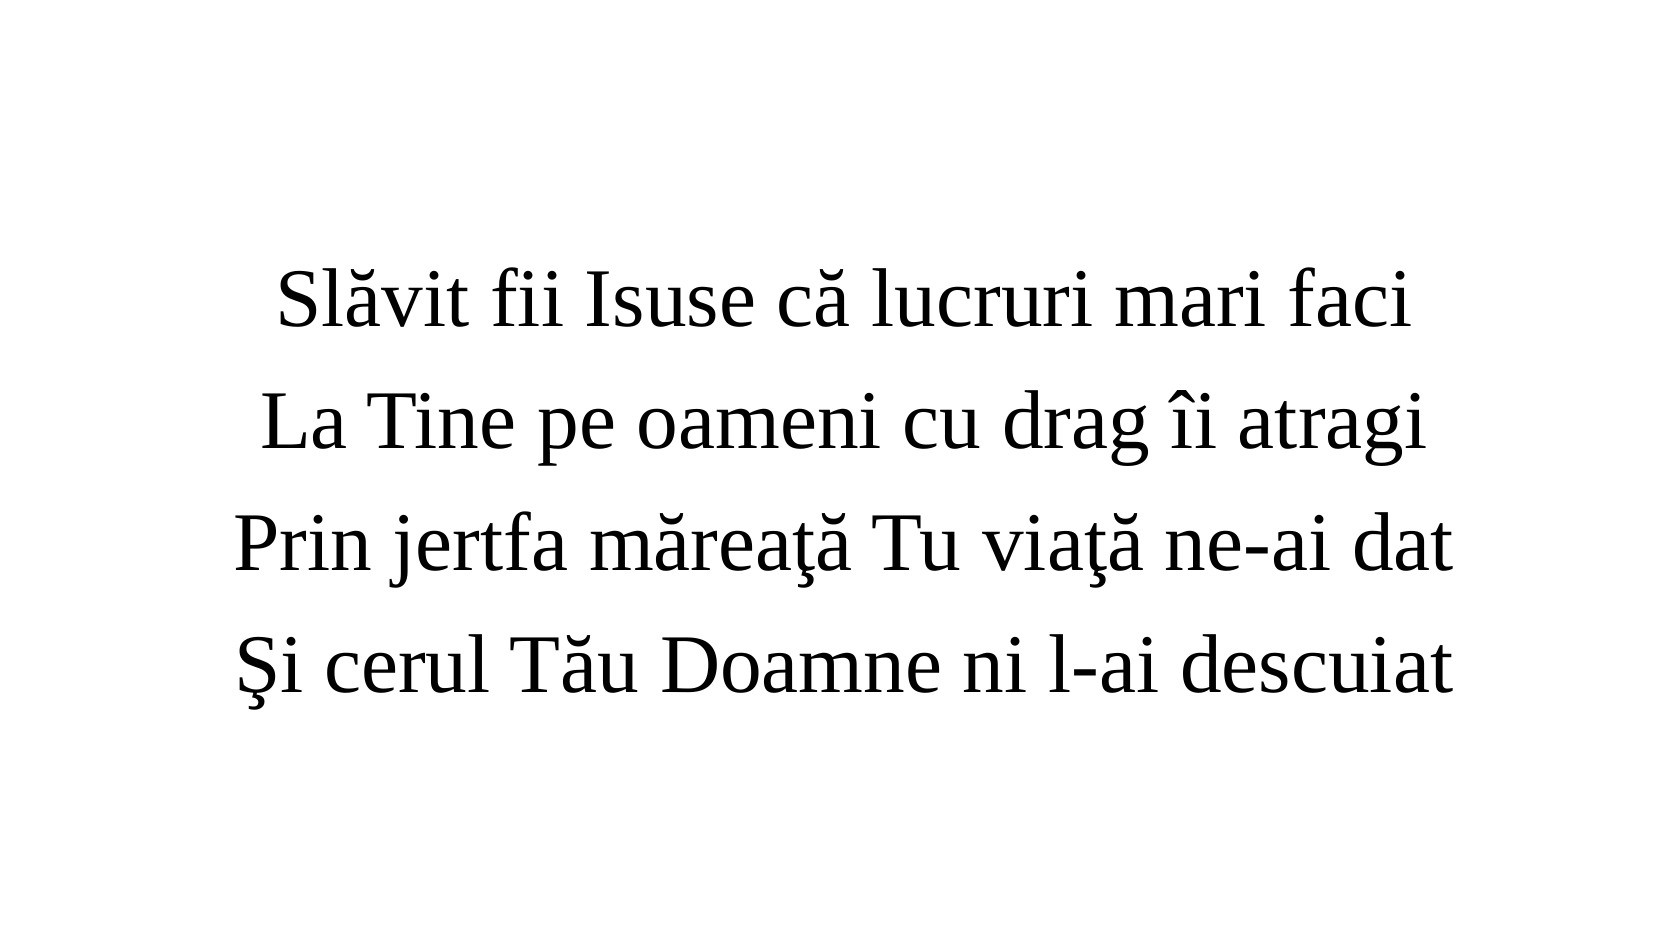

# Slăvit fii Isuse că lucruri mari faci
La Tine pe oameni cu drag îi atragi
Prin jertfa măreaţă Tu viaţă ne-ai dat
Şi cerul Tău Doamne ni l-ai descuiat